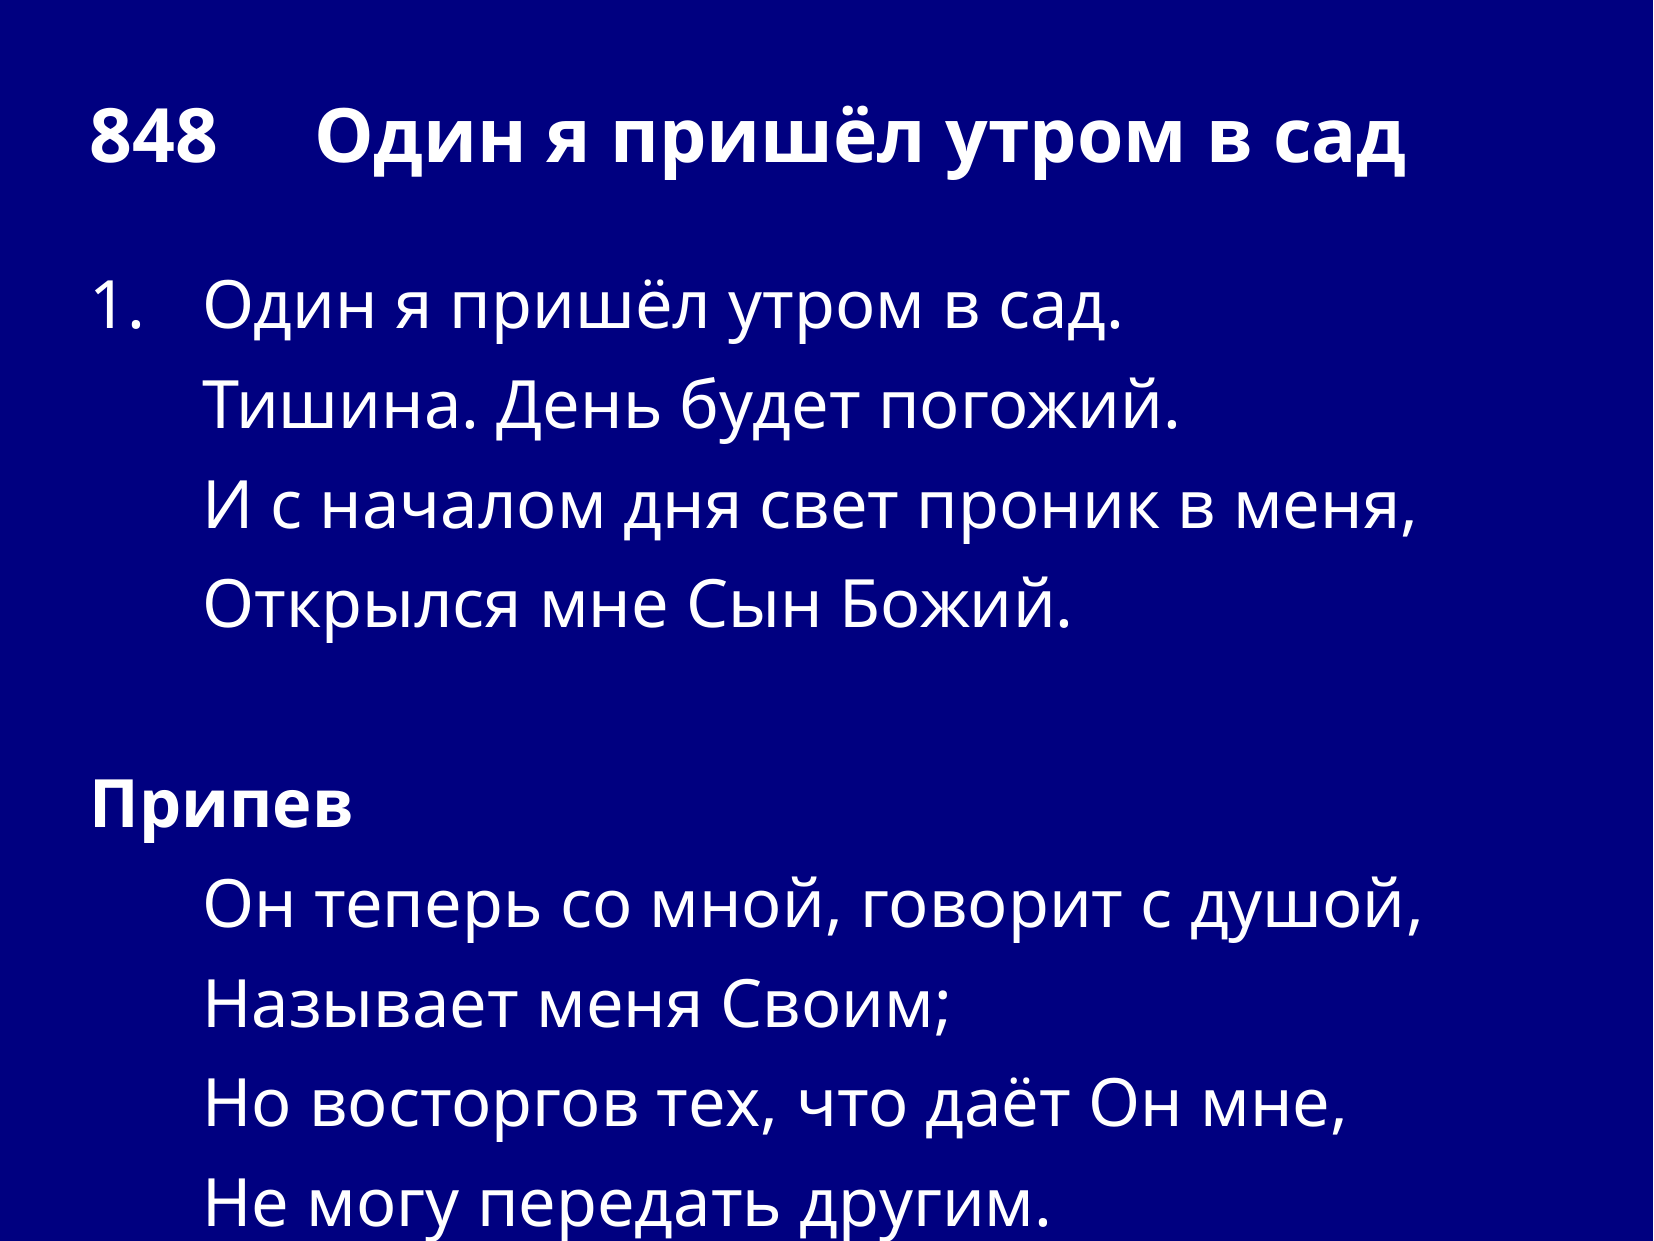

848	Один я пришёл утром в сад
1.	Один я пришёл утром в сад.
	Тишина. День будет погожий.
	И с началом дня свет проник в меня,
	Открылся мне Сын Божий.
Припев
	Он теперь со мной, говорит с душой,
	Называет меня Своим;
	Но восторгов тех, что даёт Он мне,
	Не могу передать другим.